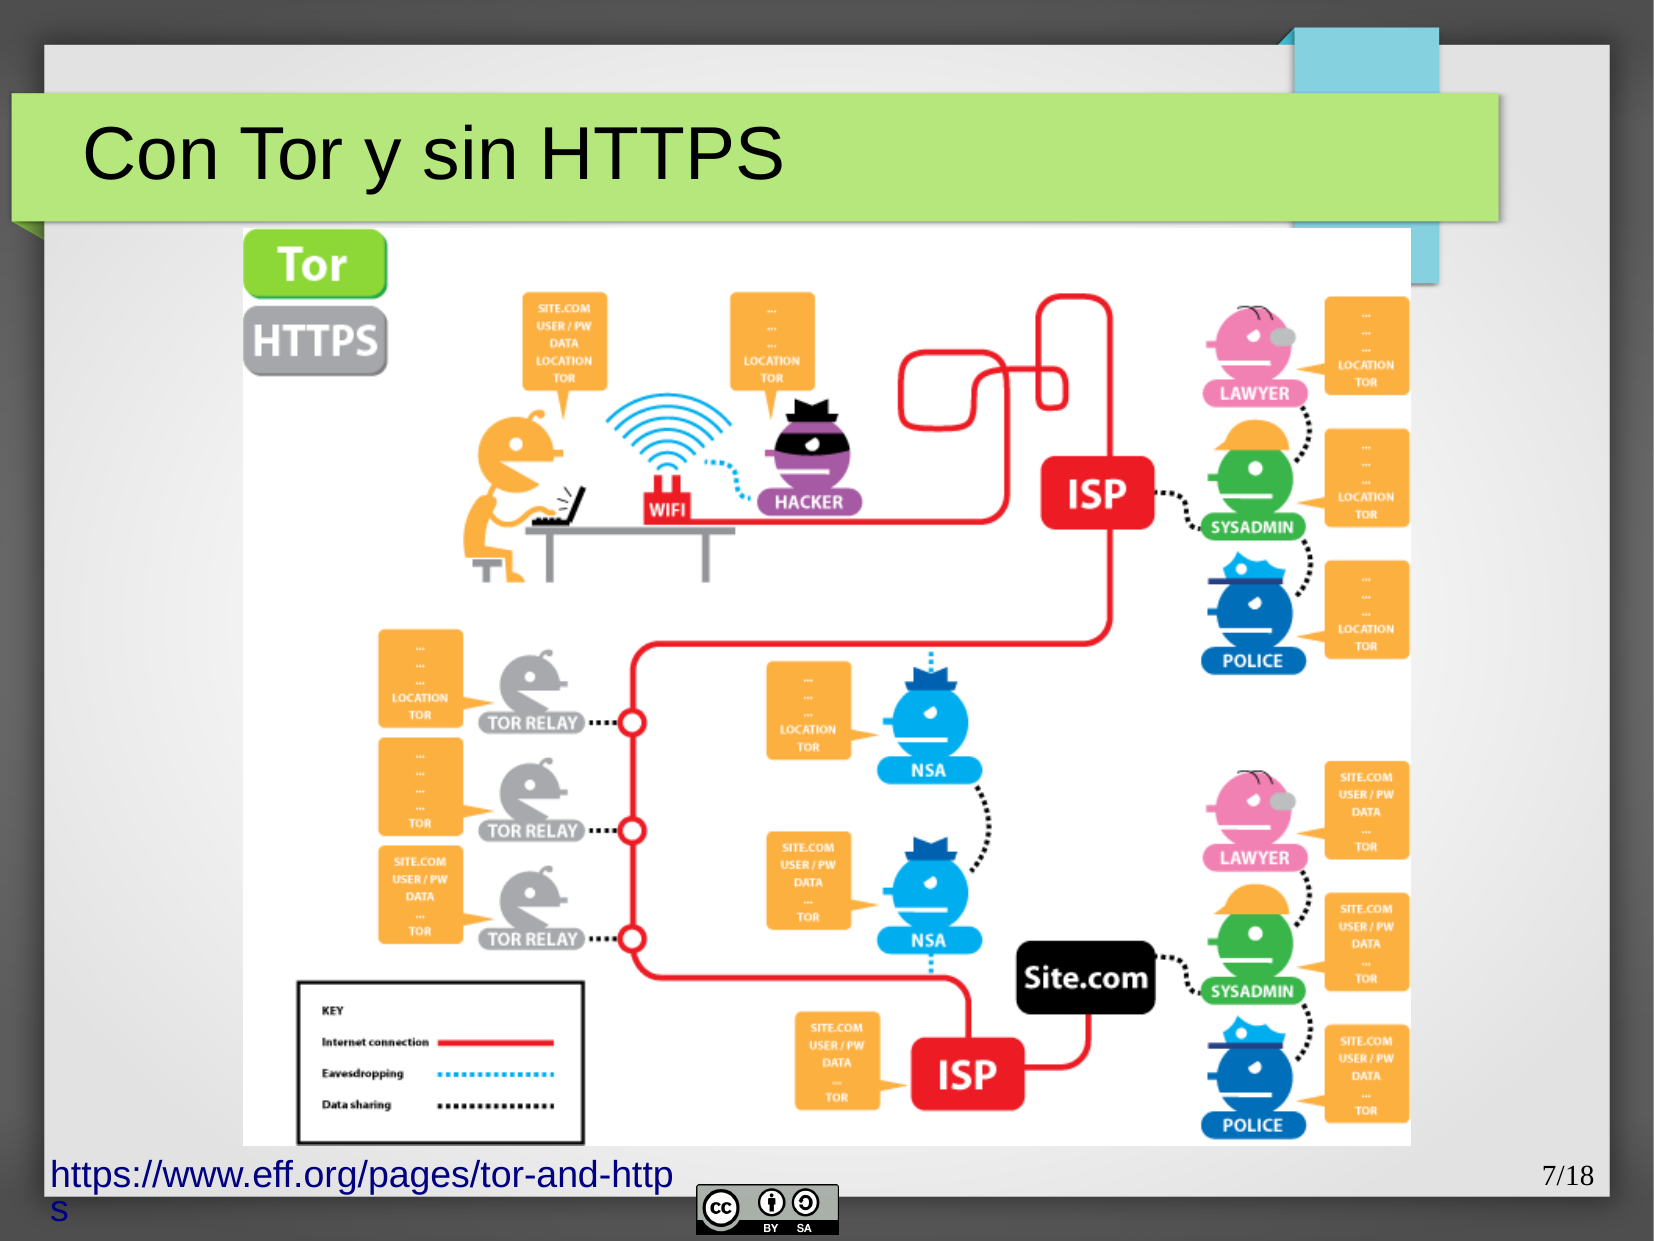

# Con Tor y sin HTTPS
https://www.eff.org/pages/tor-and-https
7